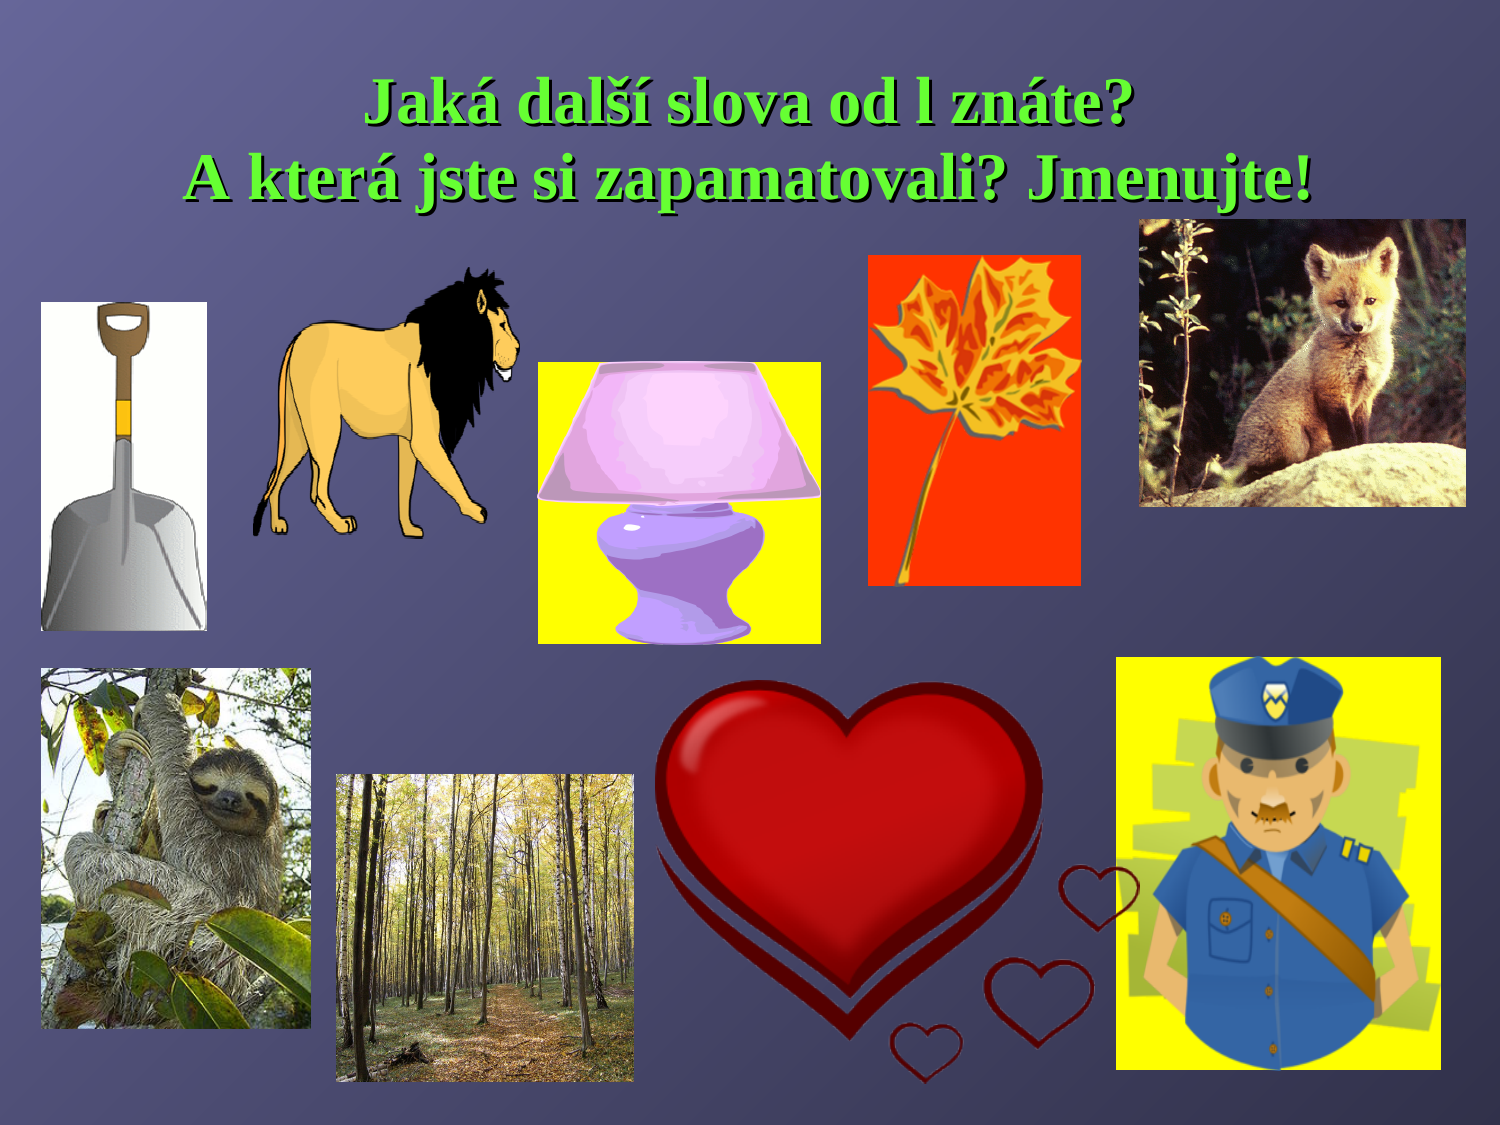

# Jaká další slova od l znáte? A která jste si zapamatovali? Jmenujte!